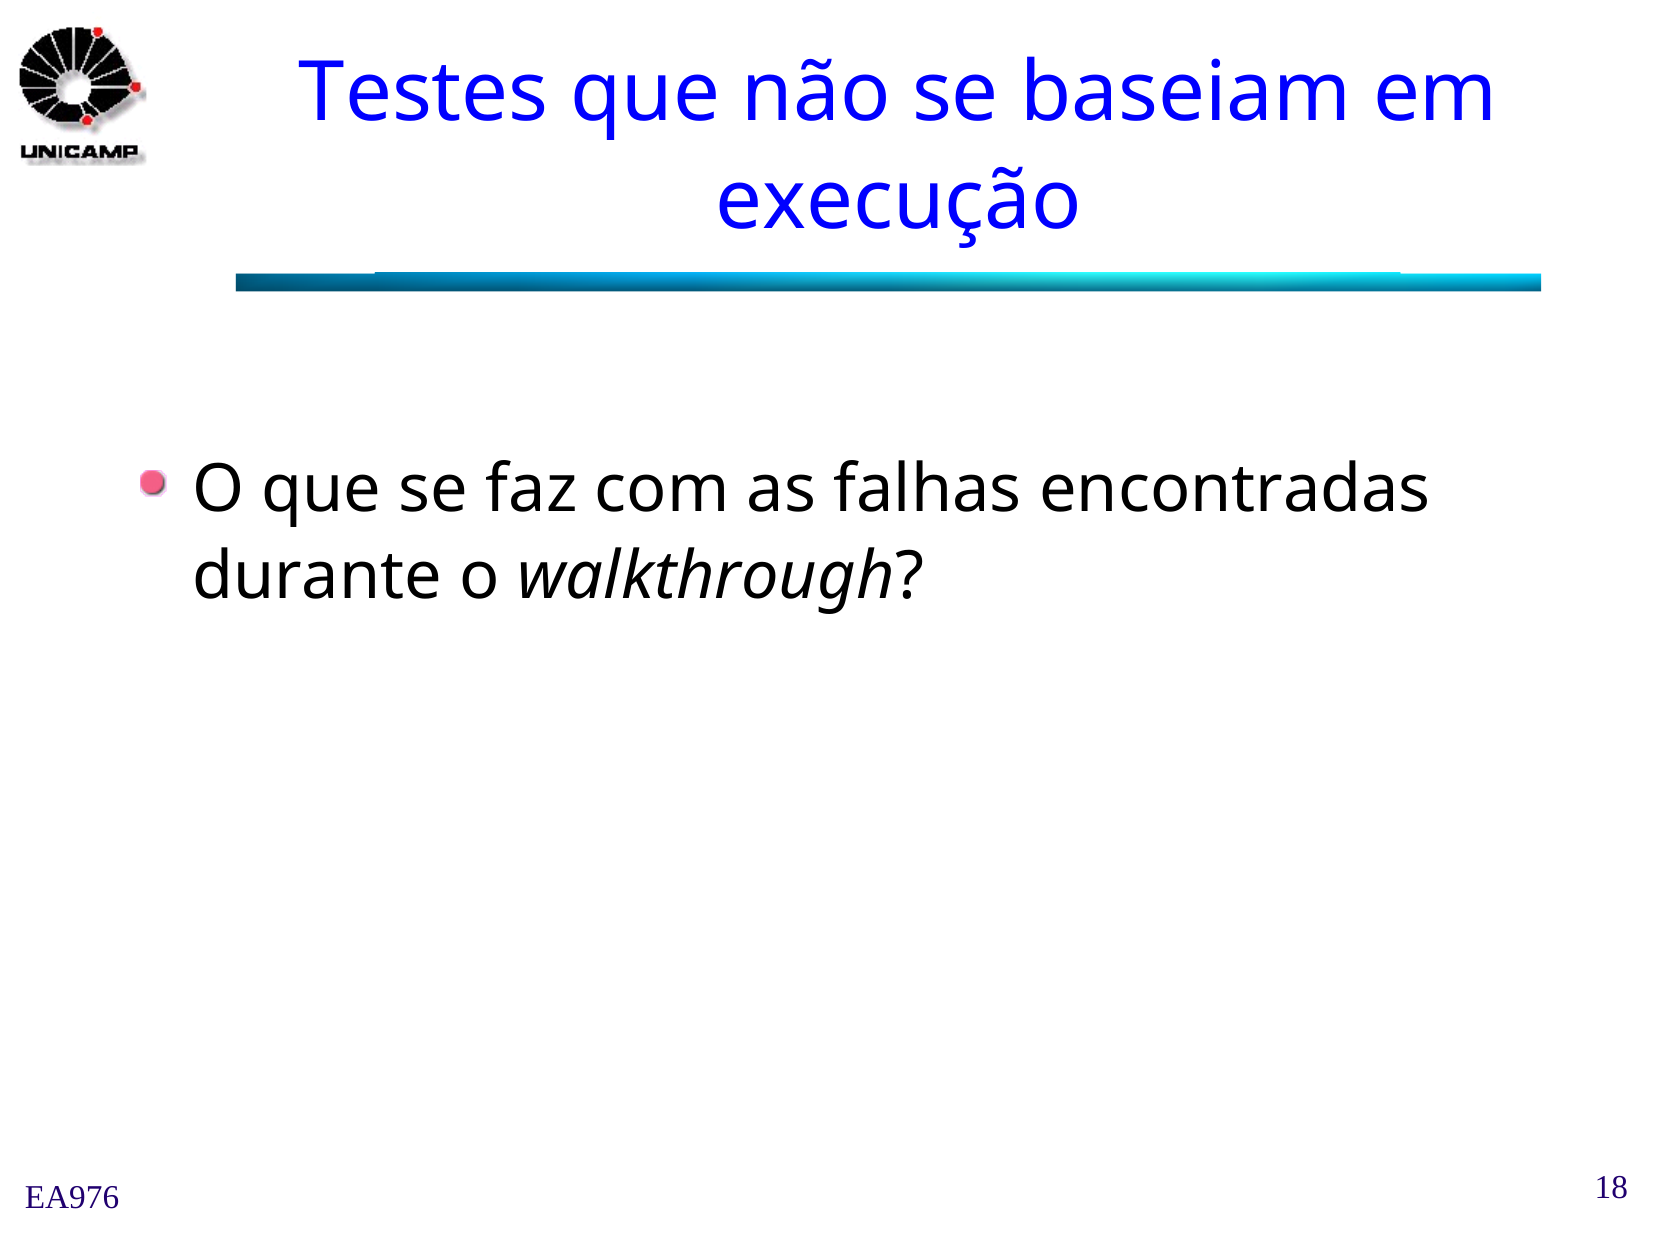

# Testes que não se baseiam em execução
O que se faz com as falhas encontradas durante o walkthrough?
18